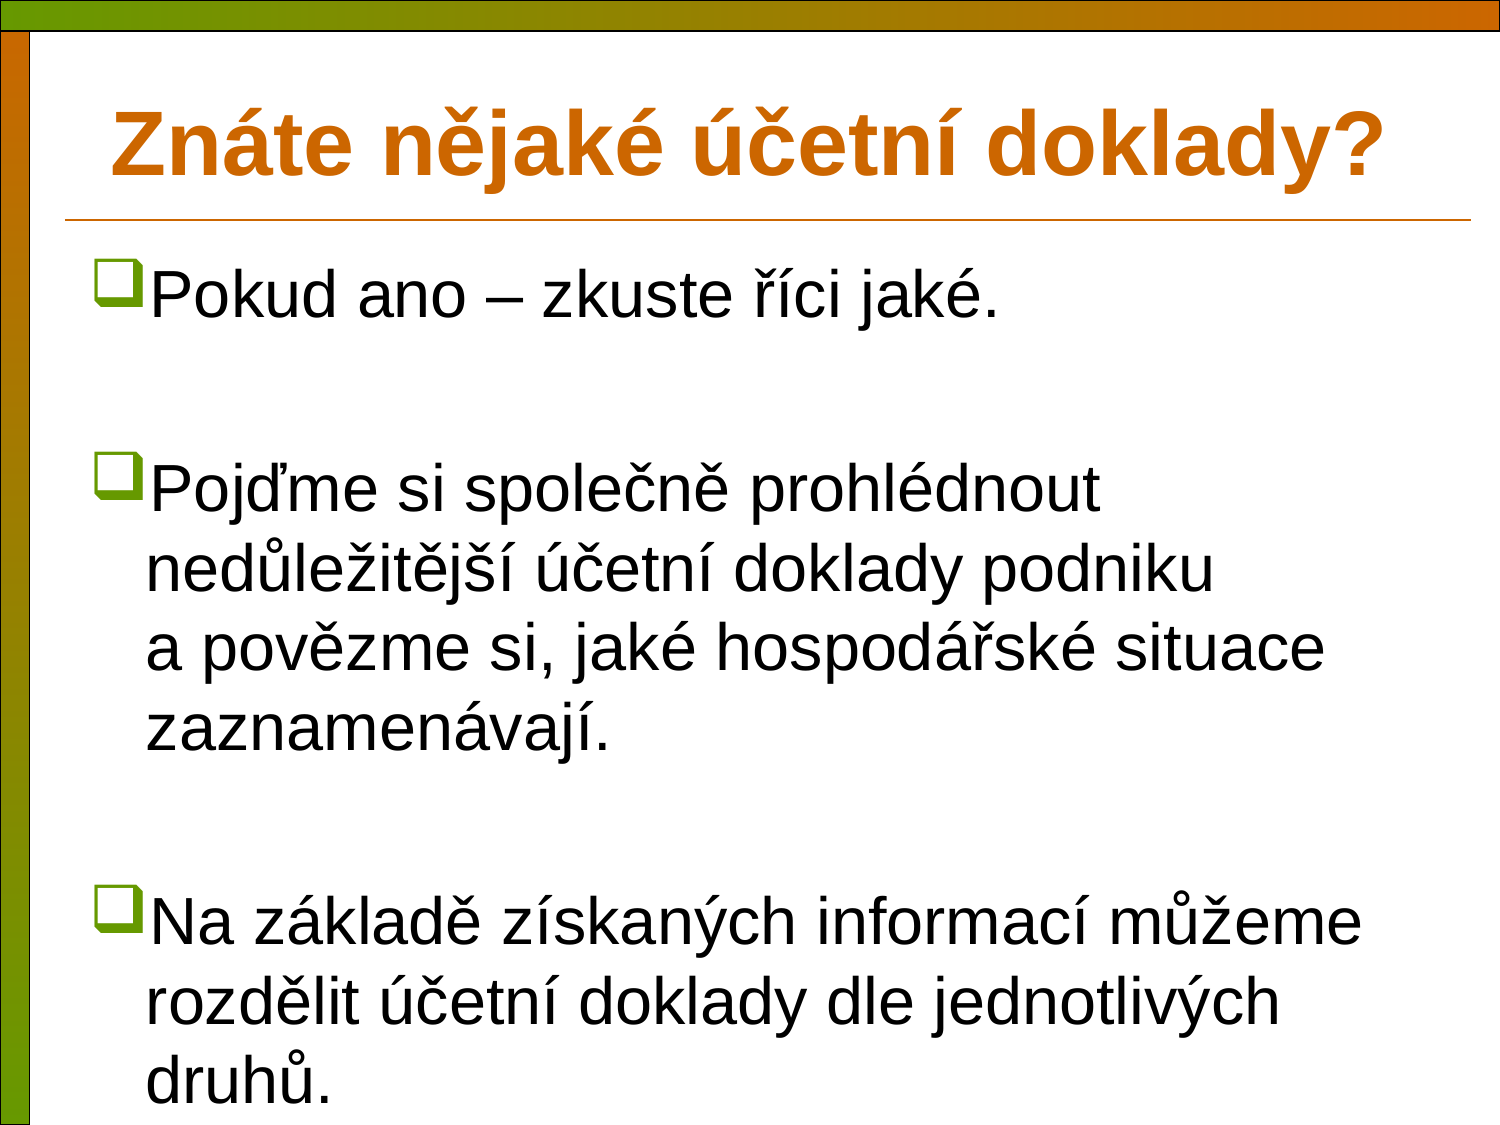

# Znáte nějaké účetní doklady?
Pokud ano – zkuste říci jaké.
Pojďme si společně prohlédnout nedůležitější účetní doklady podniku
a povězme si, jaké hospodářské situace zaznamenávají.
Na základě získaných informací můžeme rozdělit účetní doklady dle jednotlivých druhů.